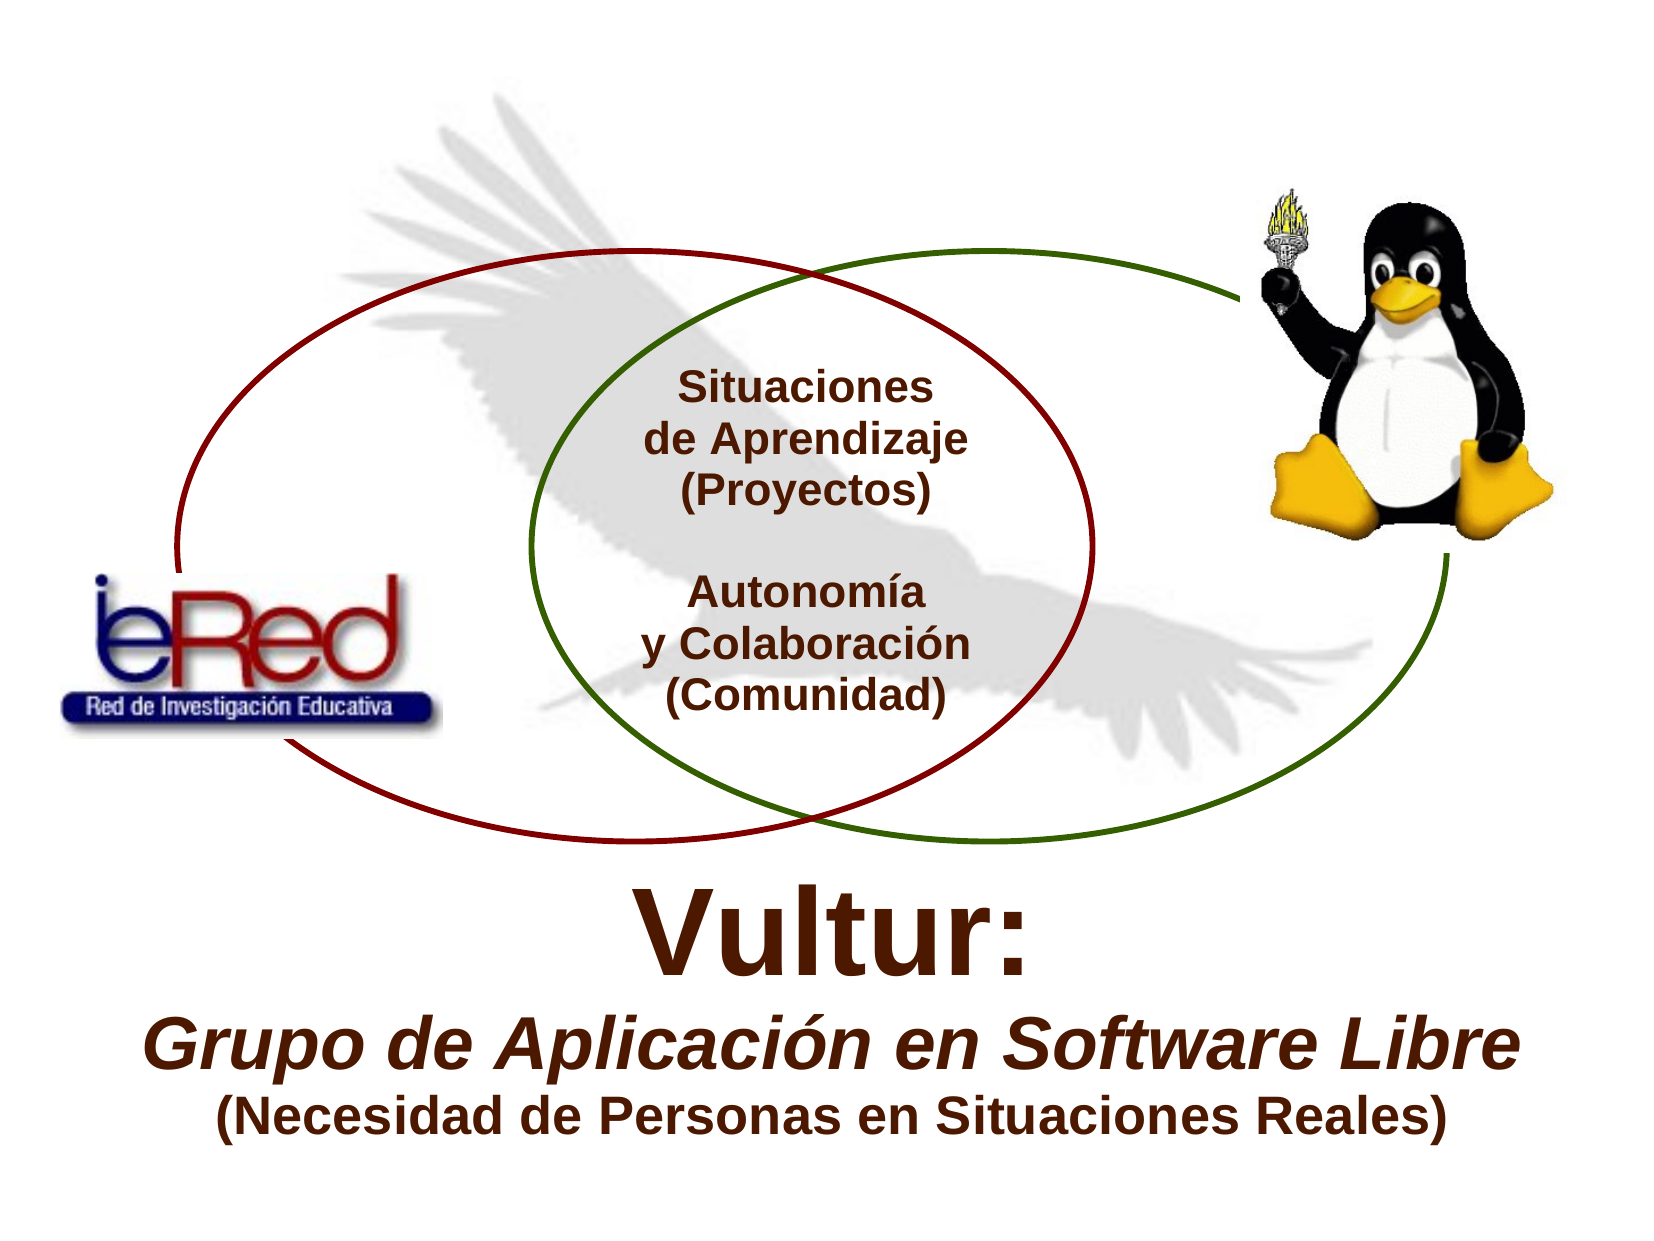

Situaciones
de Aprendizaje
(Proyectos)
Autonomía
y Colaboración
(Comunidad)
# Vultur: Grupo de Aplicación en Software Libre (Necesidad de Personas en Situaciones Reales)